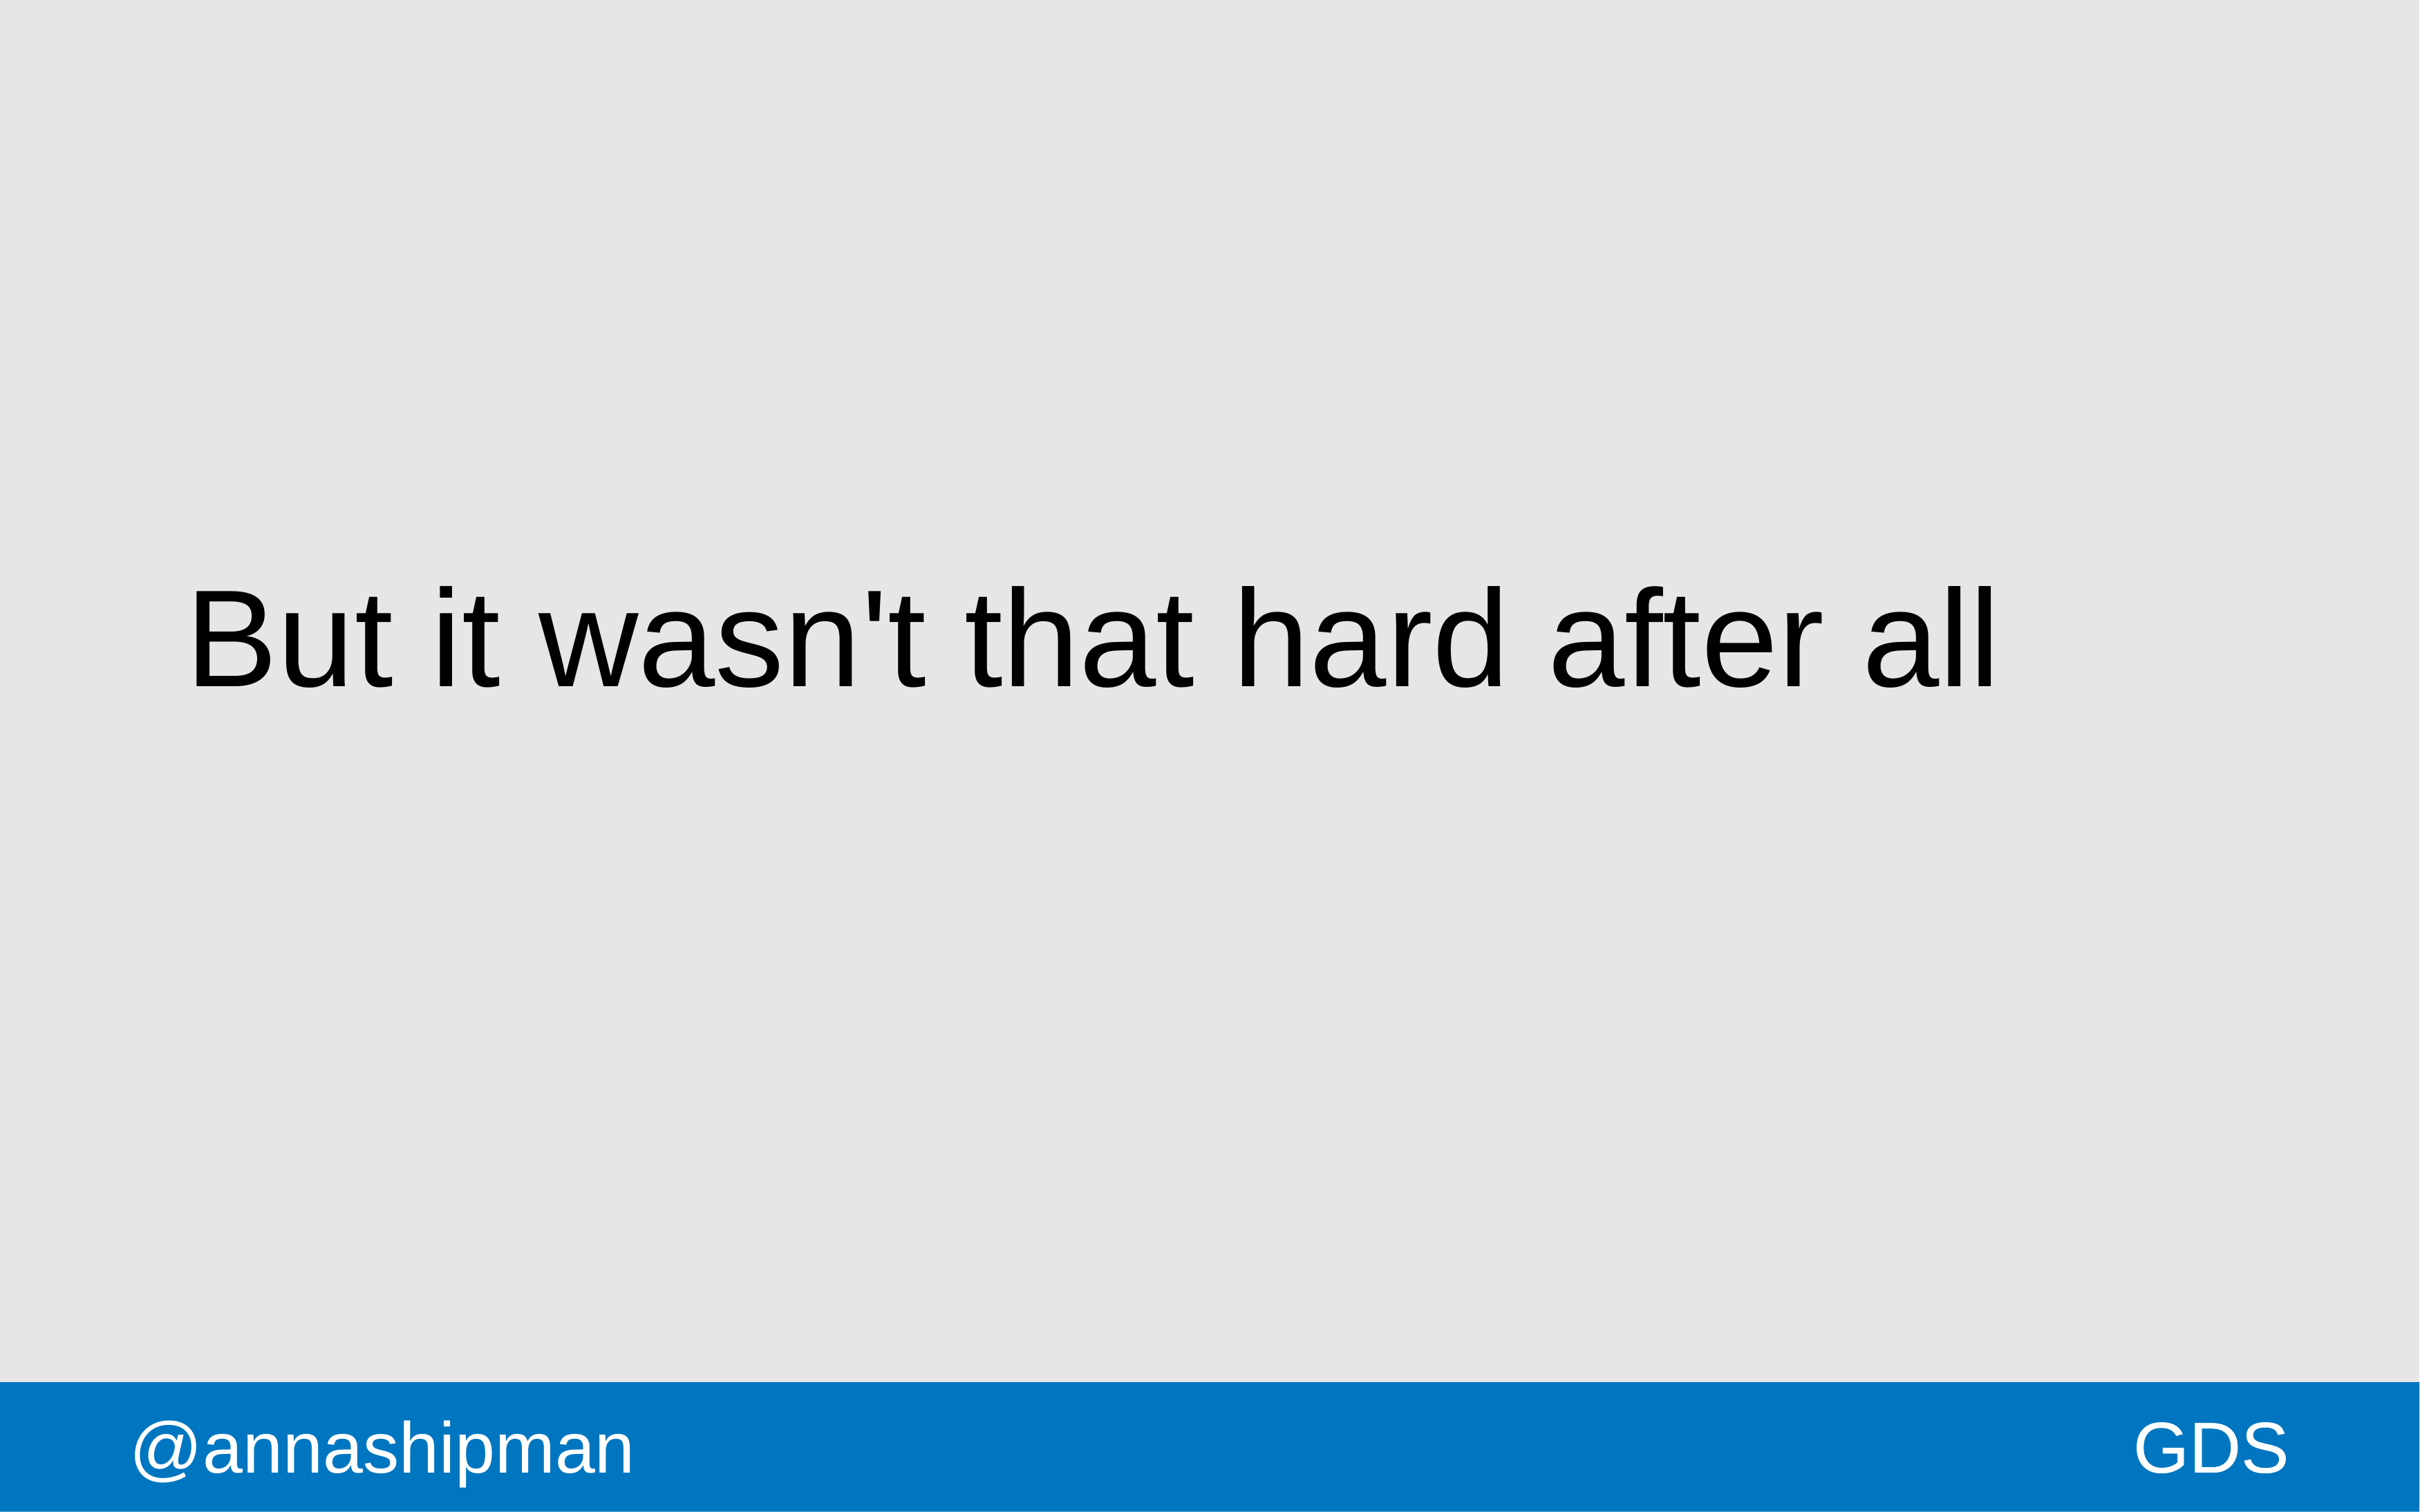

# But it wasn't that hard after all